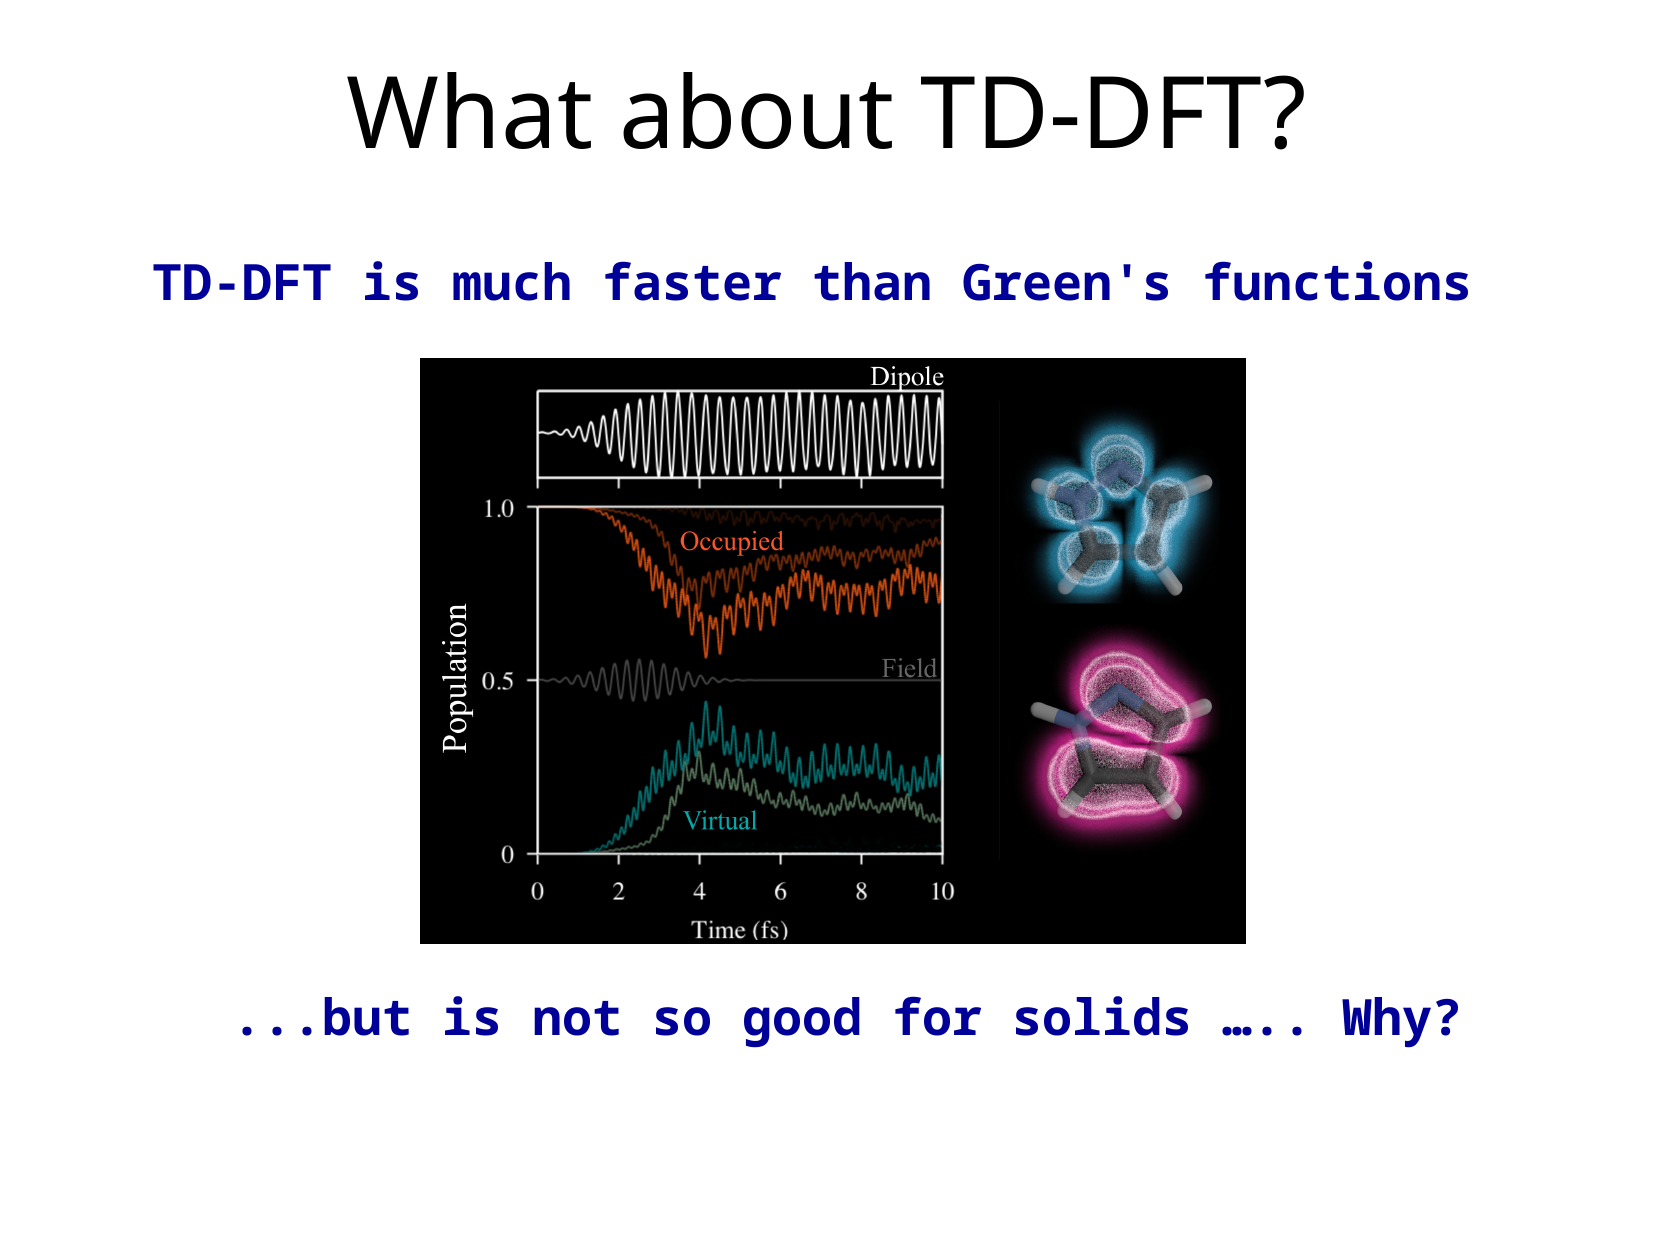

What about TD-DFT?
TD-DFT is much faster than Green's functions
...but is not so good for solids ….. Why?